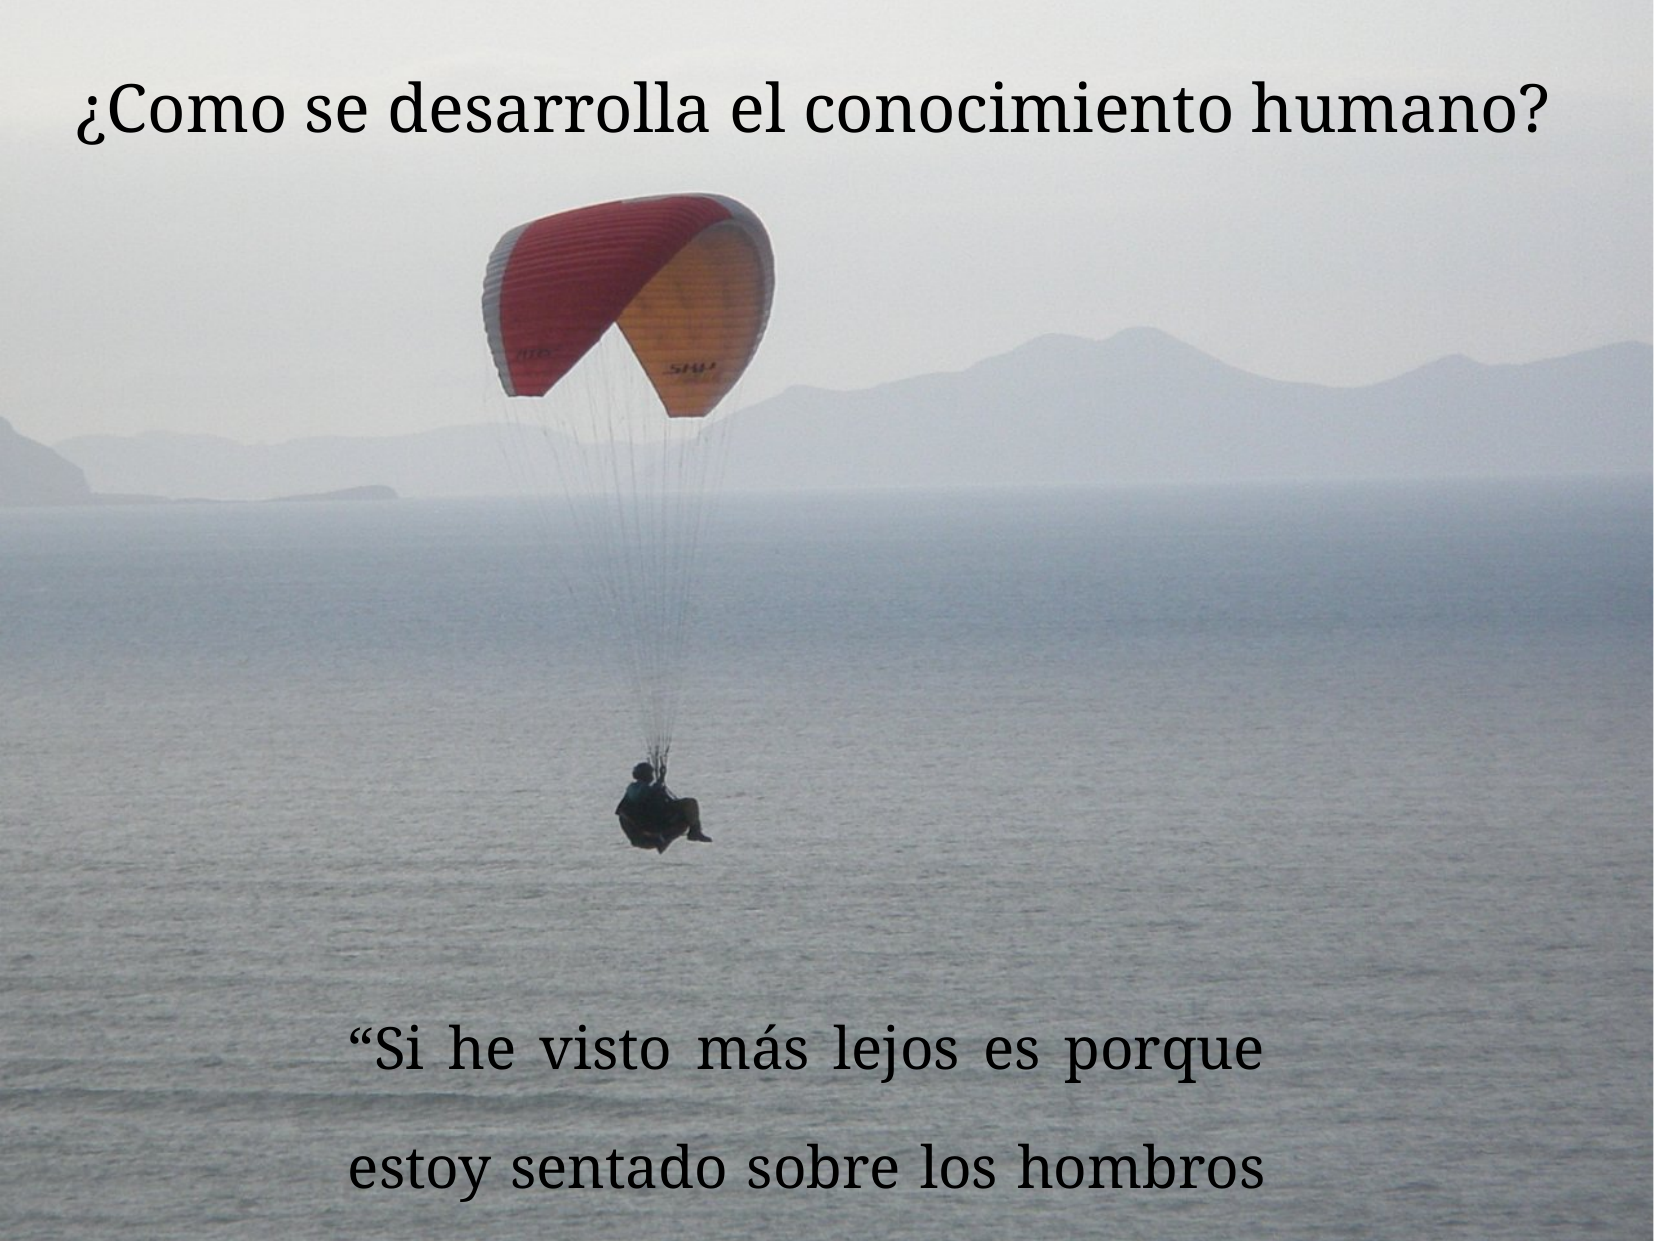

¿Como se desarrolla el conocimiento humano?
“Si he visto más lejos es porque estoy sentado sobre los hombros de gigantes.”
Isaac Newton